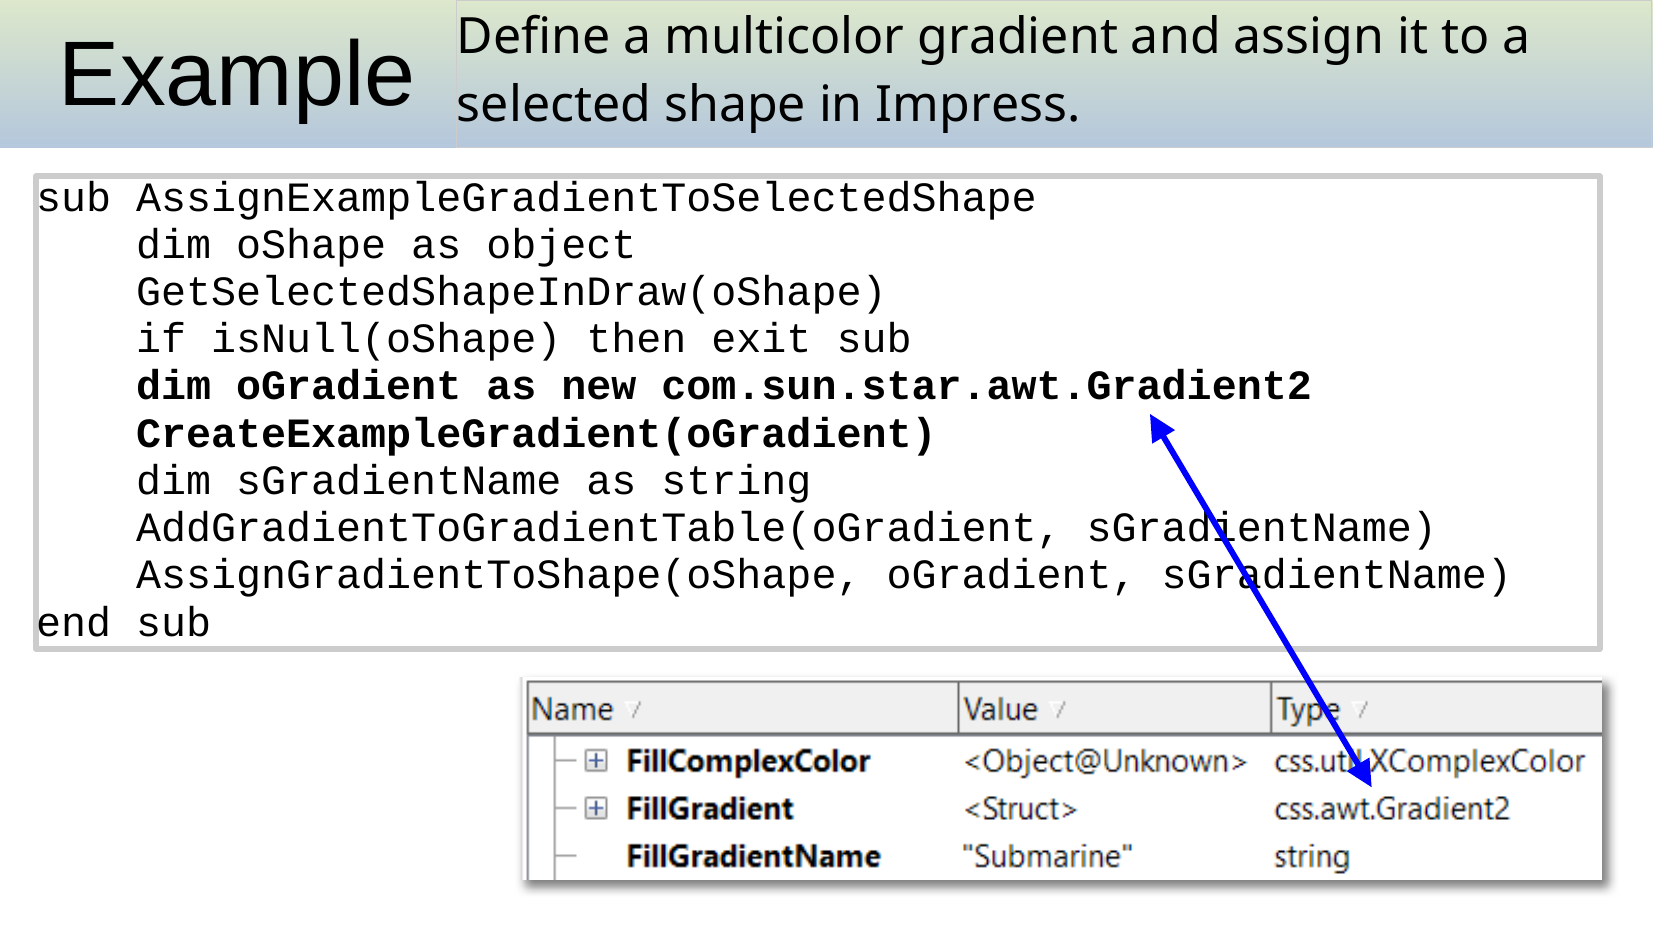

# Example
Define a multicolor gradient and assign it to a selected shape in Impress.
sub AssignExampleGradientToSelectedShape
 dim oShape as object
 GetSelectedShapeInDraw(oShape)
 if isNull(oShape) then exit sub
 dim oGradient as new com.sun.star.awt.Gradient2
 CreateExampleGradient(oGradient)
 dim sGradientName as string
 AddGradientToGradientTable(oGradient, sGradientName)
 AssignGradientToShape(oShape, oGradient, sGradientName)
end sub